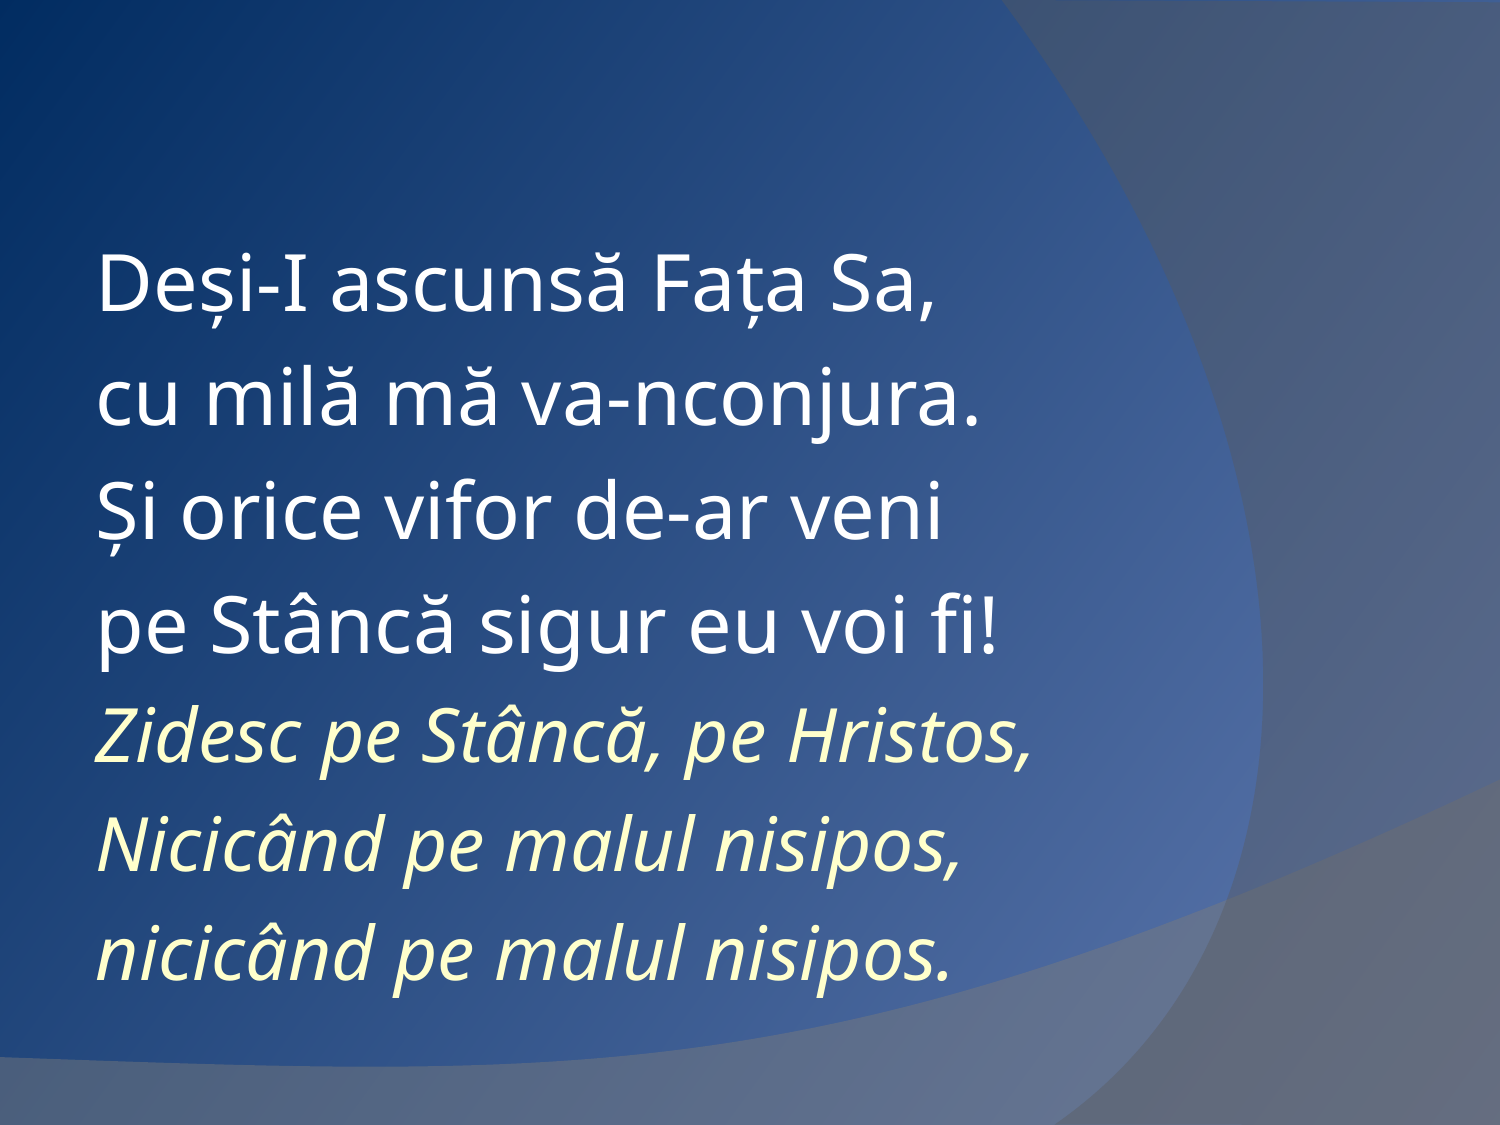

#
Deşi-I ascunsă Faţa Sa,
cu milă mă va-nconjura.
Şi orice vifor de-ar veni
pe Stâncă sigur eu voi fi!
Zidesc pe Stâncă, pe Hristos,
Nicicând pe malul nisipos,
nicicând pe malul nisipos.